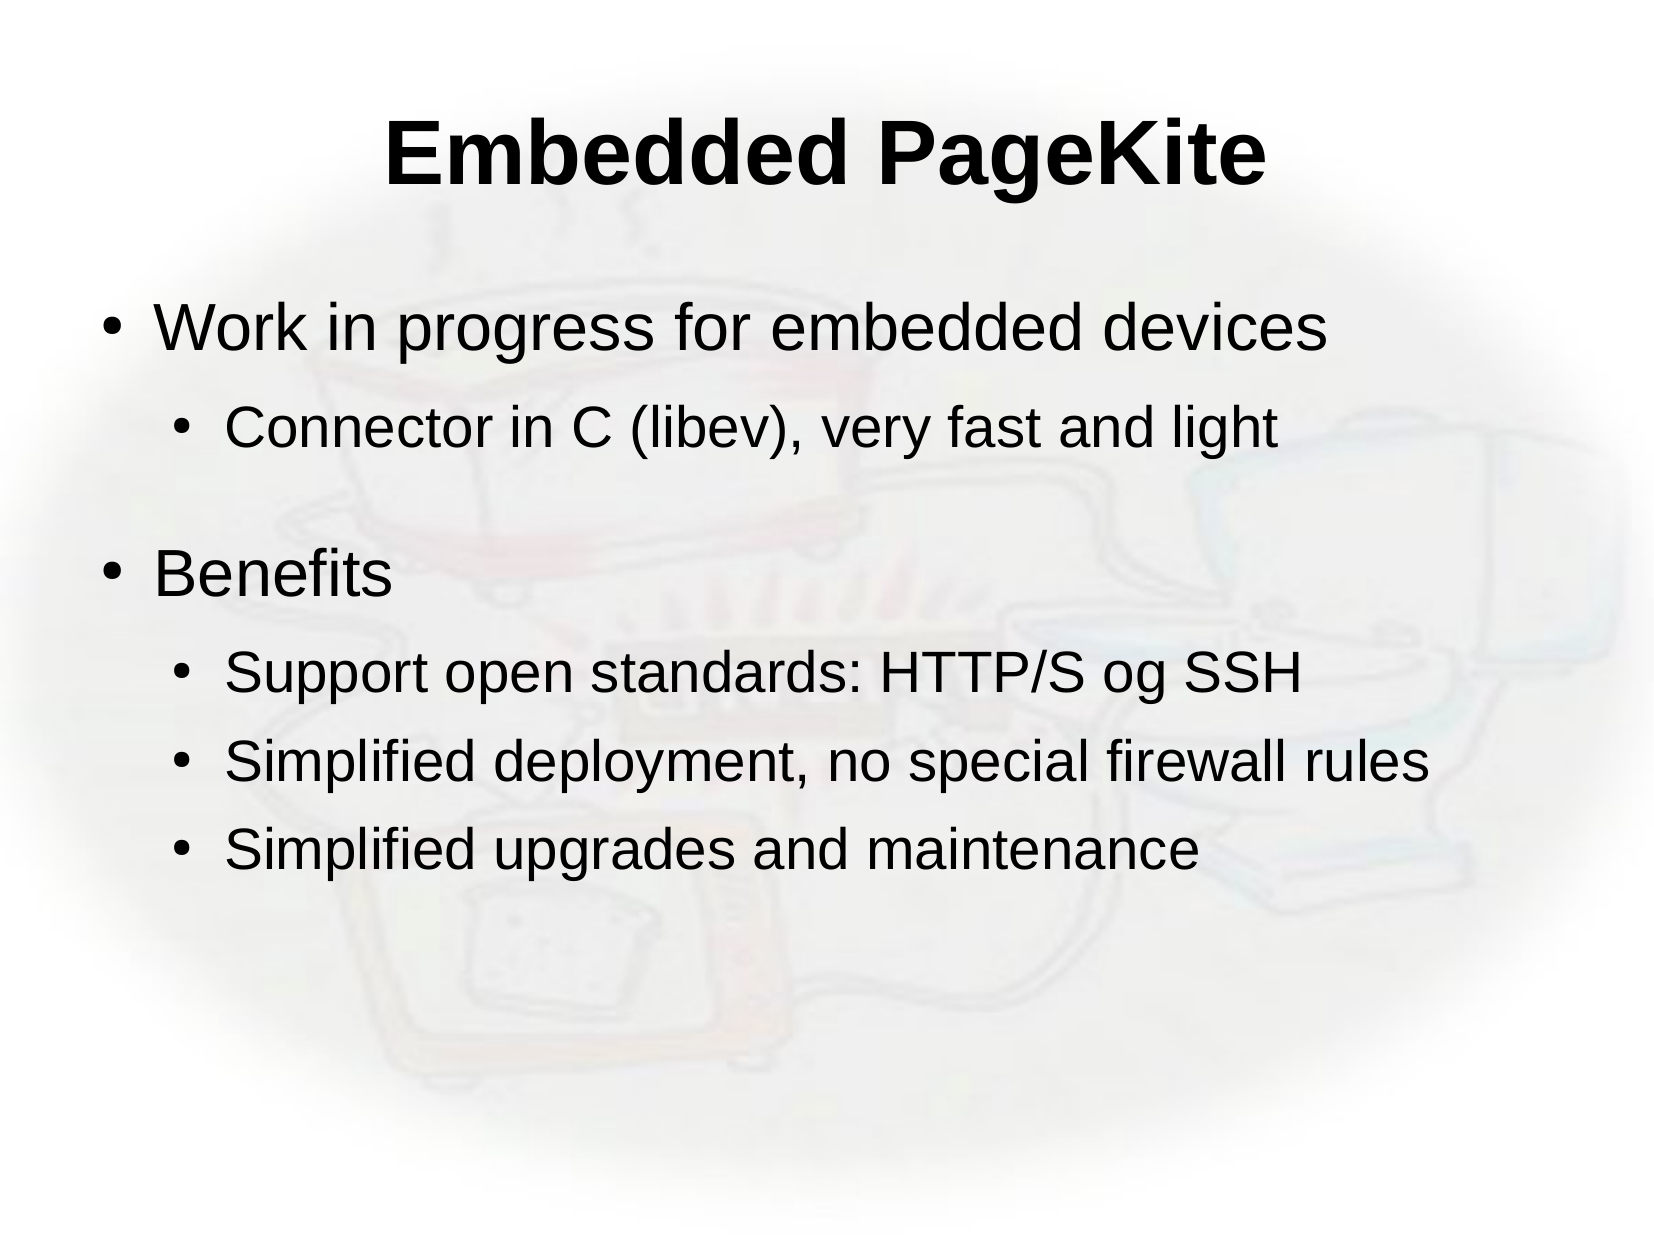

# Embedded PageKite
Work in progress for embedded devices
Connector in C (libev), very fast and light
Benefits
Support open standards: HTTP/S og SSH
Simplified deployment, no special firewall rules
Simplified upgrades and maintenance